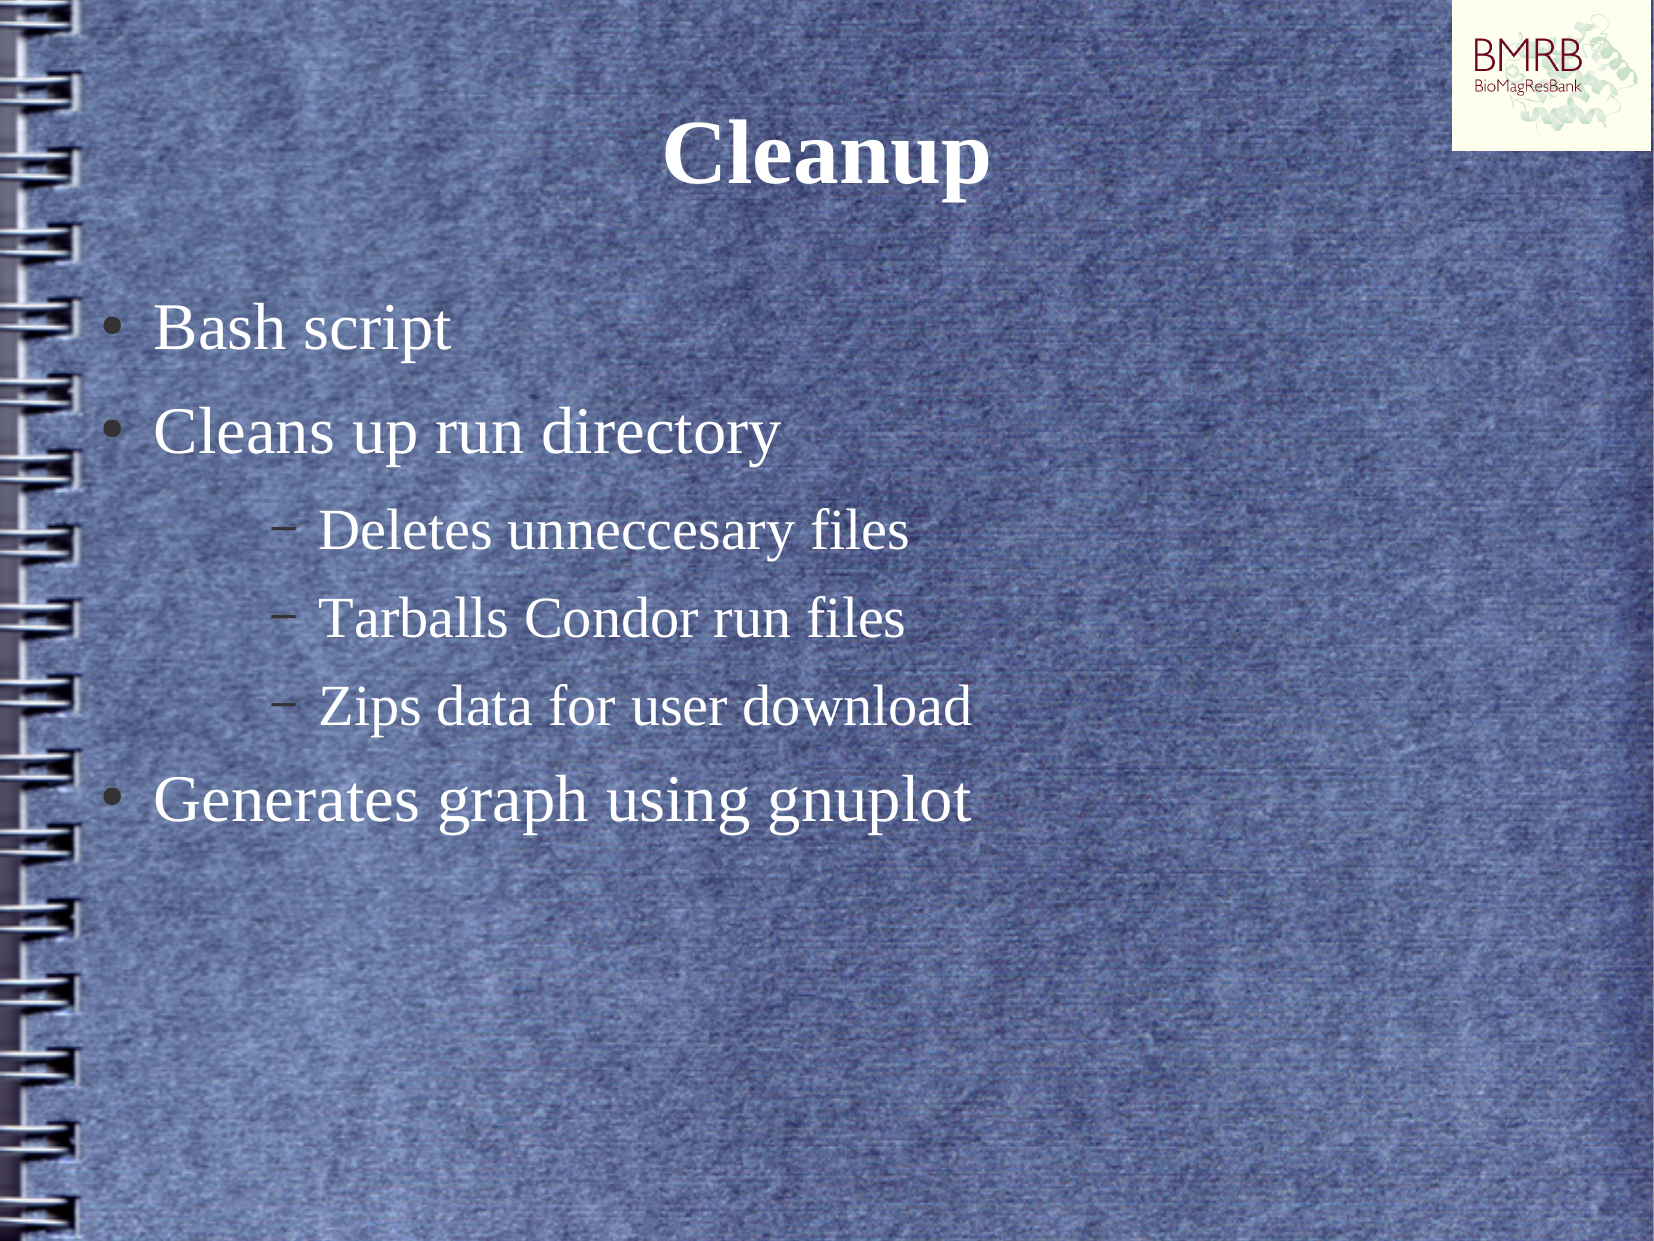

# Cleanup
Bash script
Cleans up run directory
Deletes unneccesary files
Tarballs Condor run files
Zips data for user download
Generates graph using gnuplot